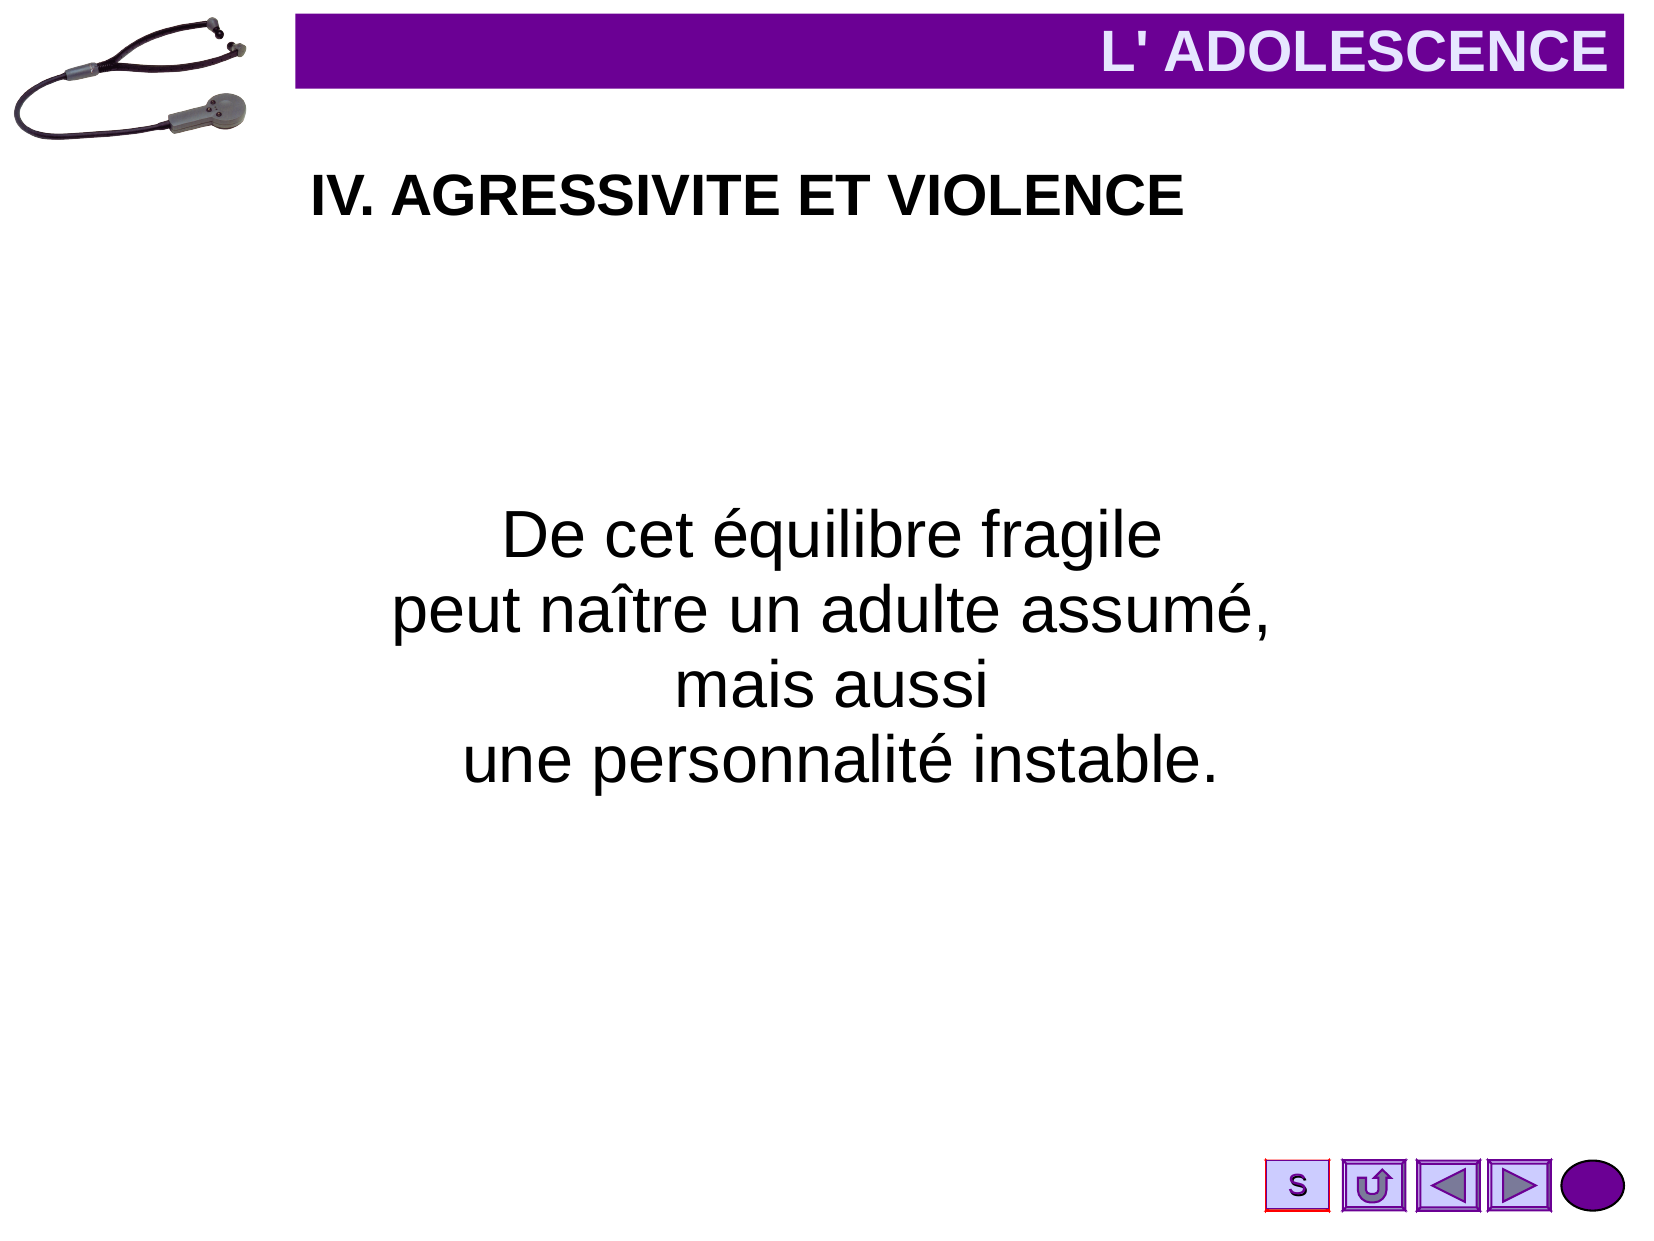

L' ADOLESCENCE
IV. AGRESSIVITE ET VIOLENCE
De cet équilibre fragile
peut naître un adulte assumé,
mais aussi
une personnalité instable.